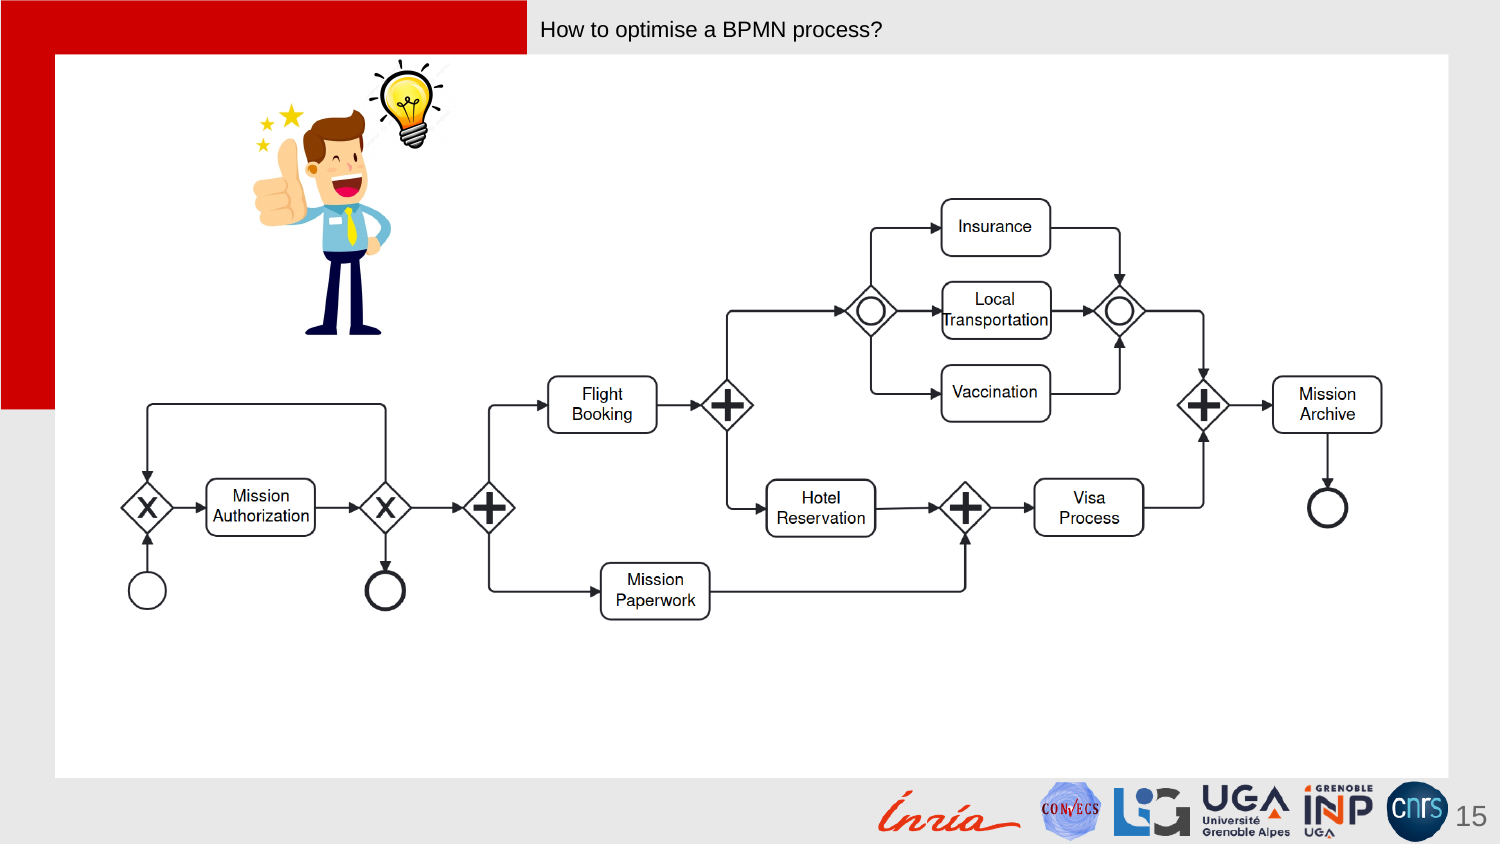

# How to optimise a BPMN process?
15